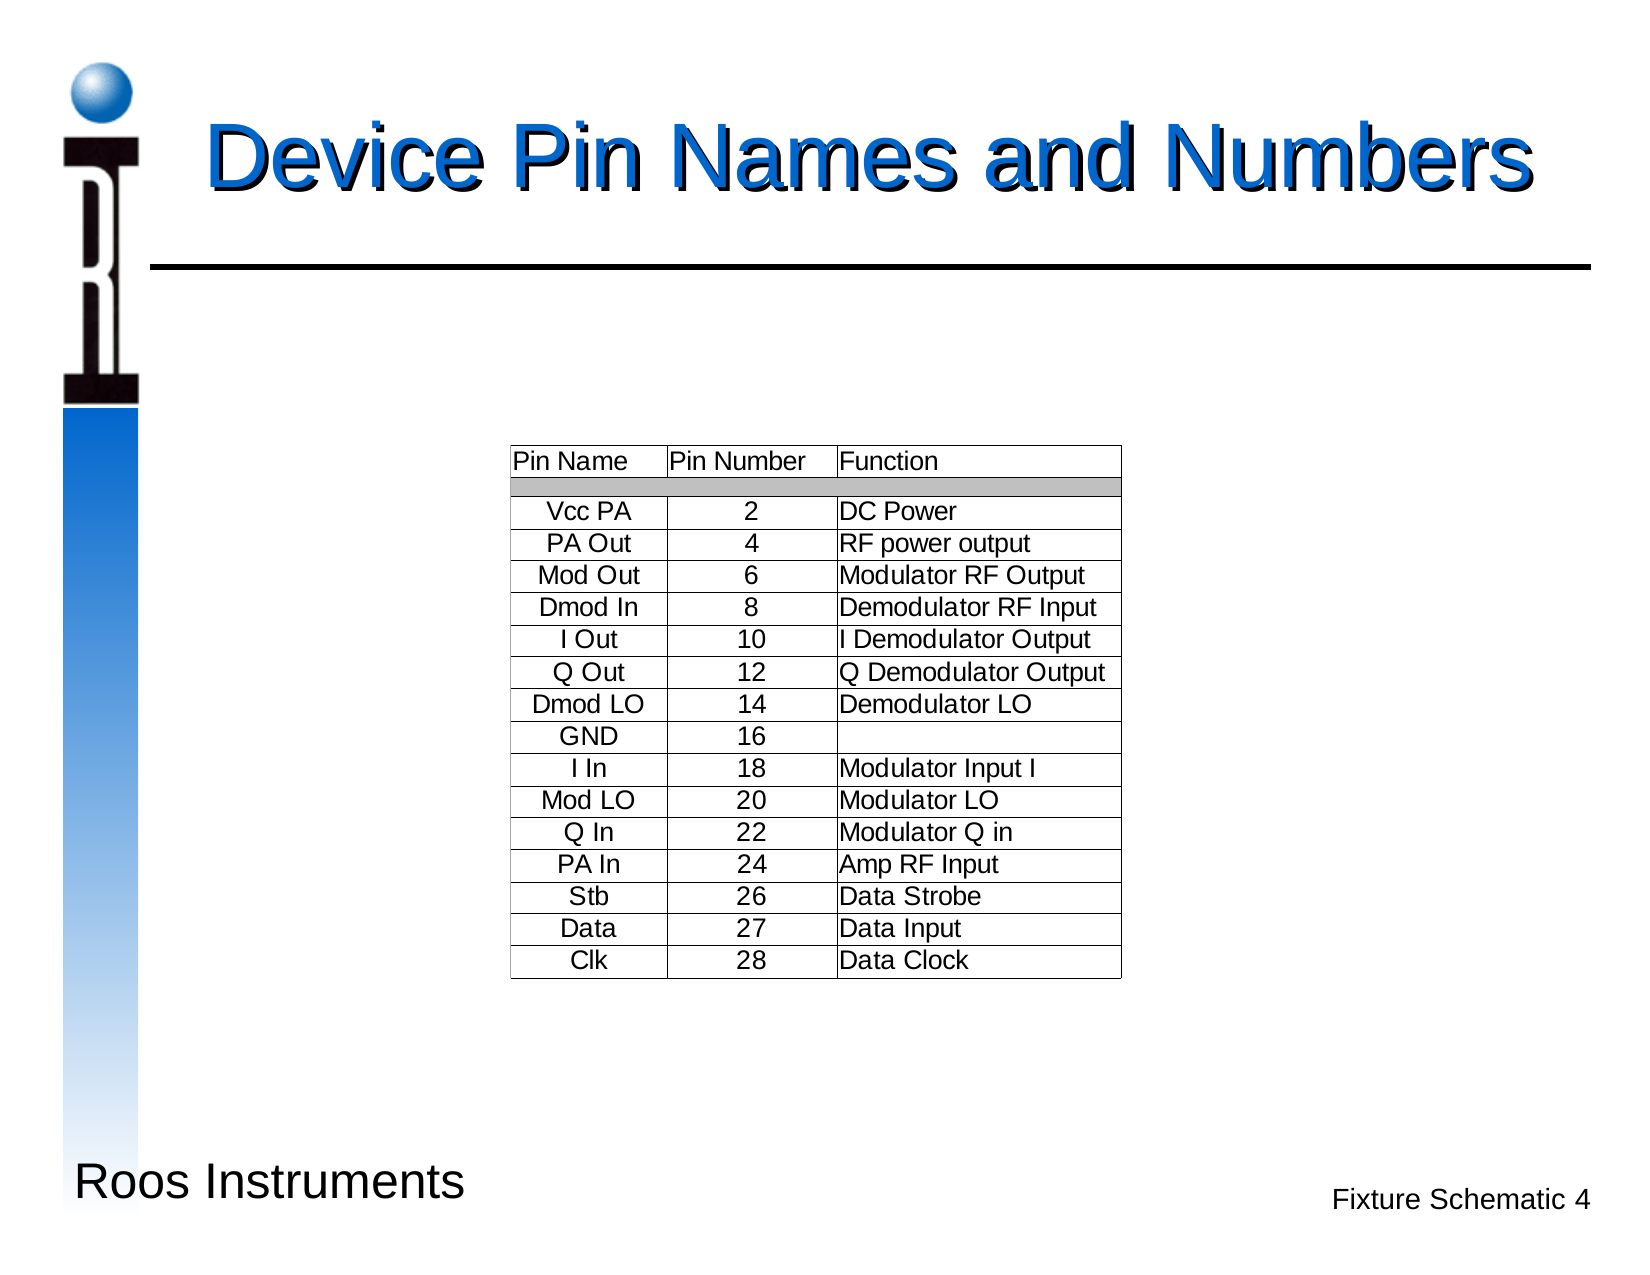

# Device Pin Names and Numbers
4